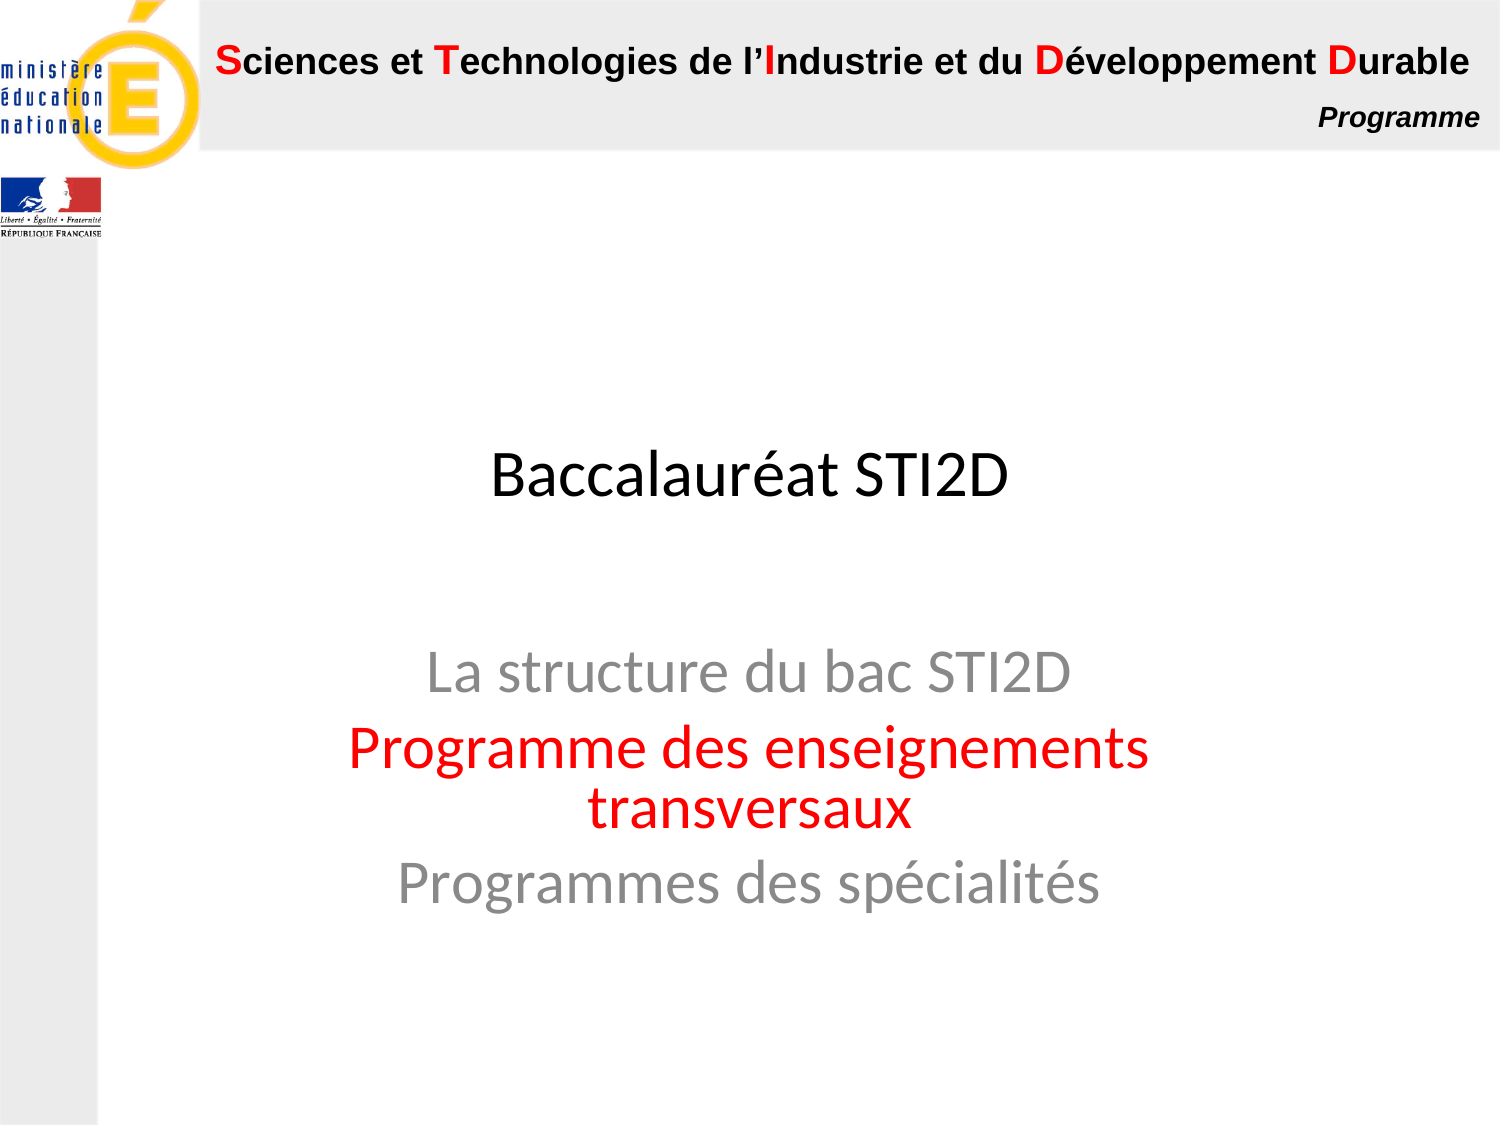

# Baccalauréat STI2D
La structure du bac STI2D
Programme des enseignements transversaux
Programmes des spécialités